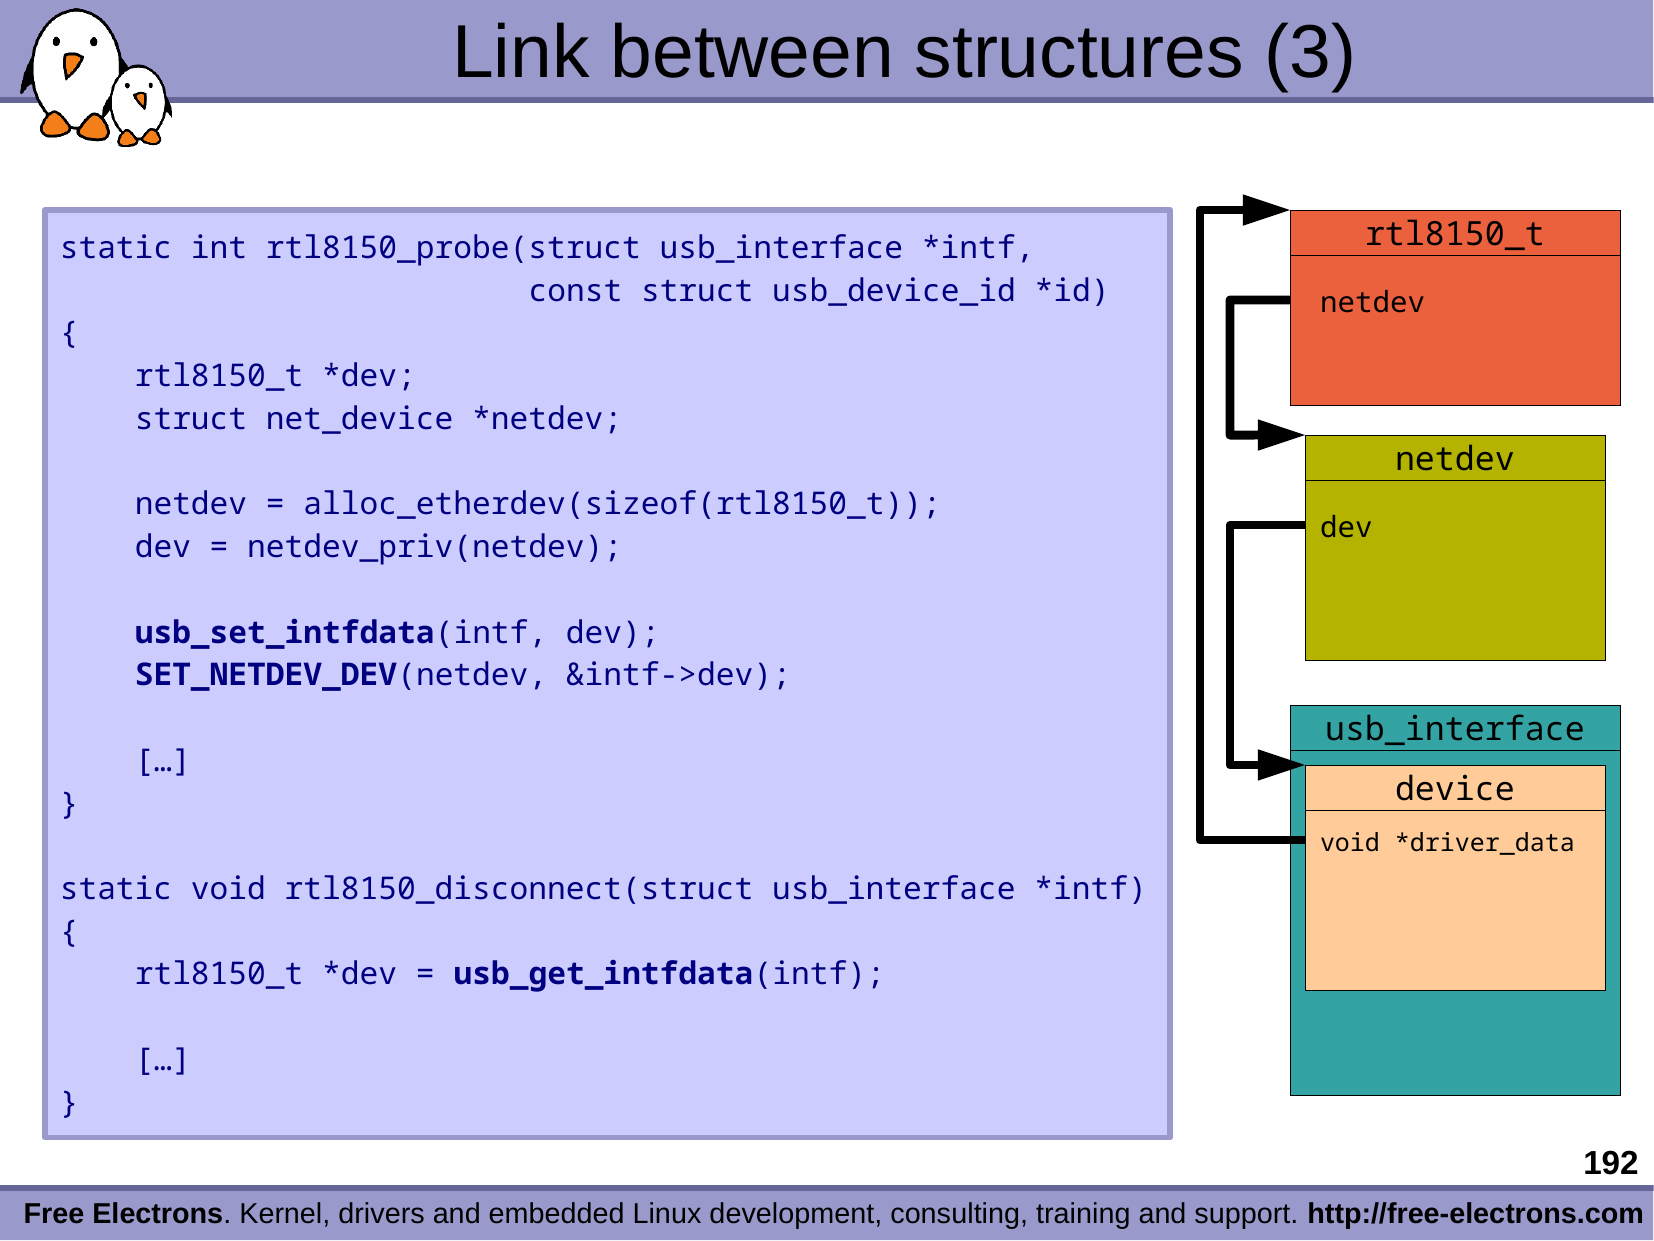

# Link between structures (3)
static int rtl8150_probe(struct usb_interface *intf,
 const struct usb_device_id *id)
{
	rtl8150_t *dev;
	struct net_device *netdev;
	netdev = alloc_etherdev(sizeof(rtl8150_t));
	dev = netdev_priv(netdev);
	usb_set_intfdata(intf, dev);
	SET_NETDEV_DEV(netdev, &intf->dev);
	[…]
}
static void rtl8150_disconnect(struct usb_interface *intf)
{
	rtl8150_t *dev = usb_get_intfdata(intf);
	[…]
}
rtl8150_t
netdev
netdev
dev
usb_interface
device
void *driver_data